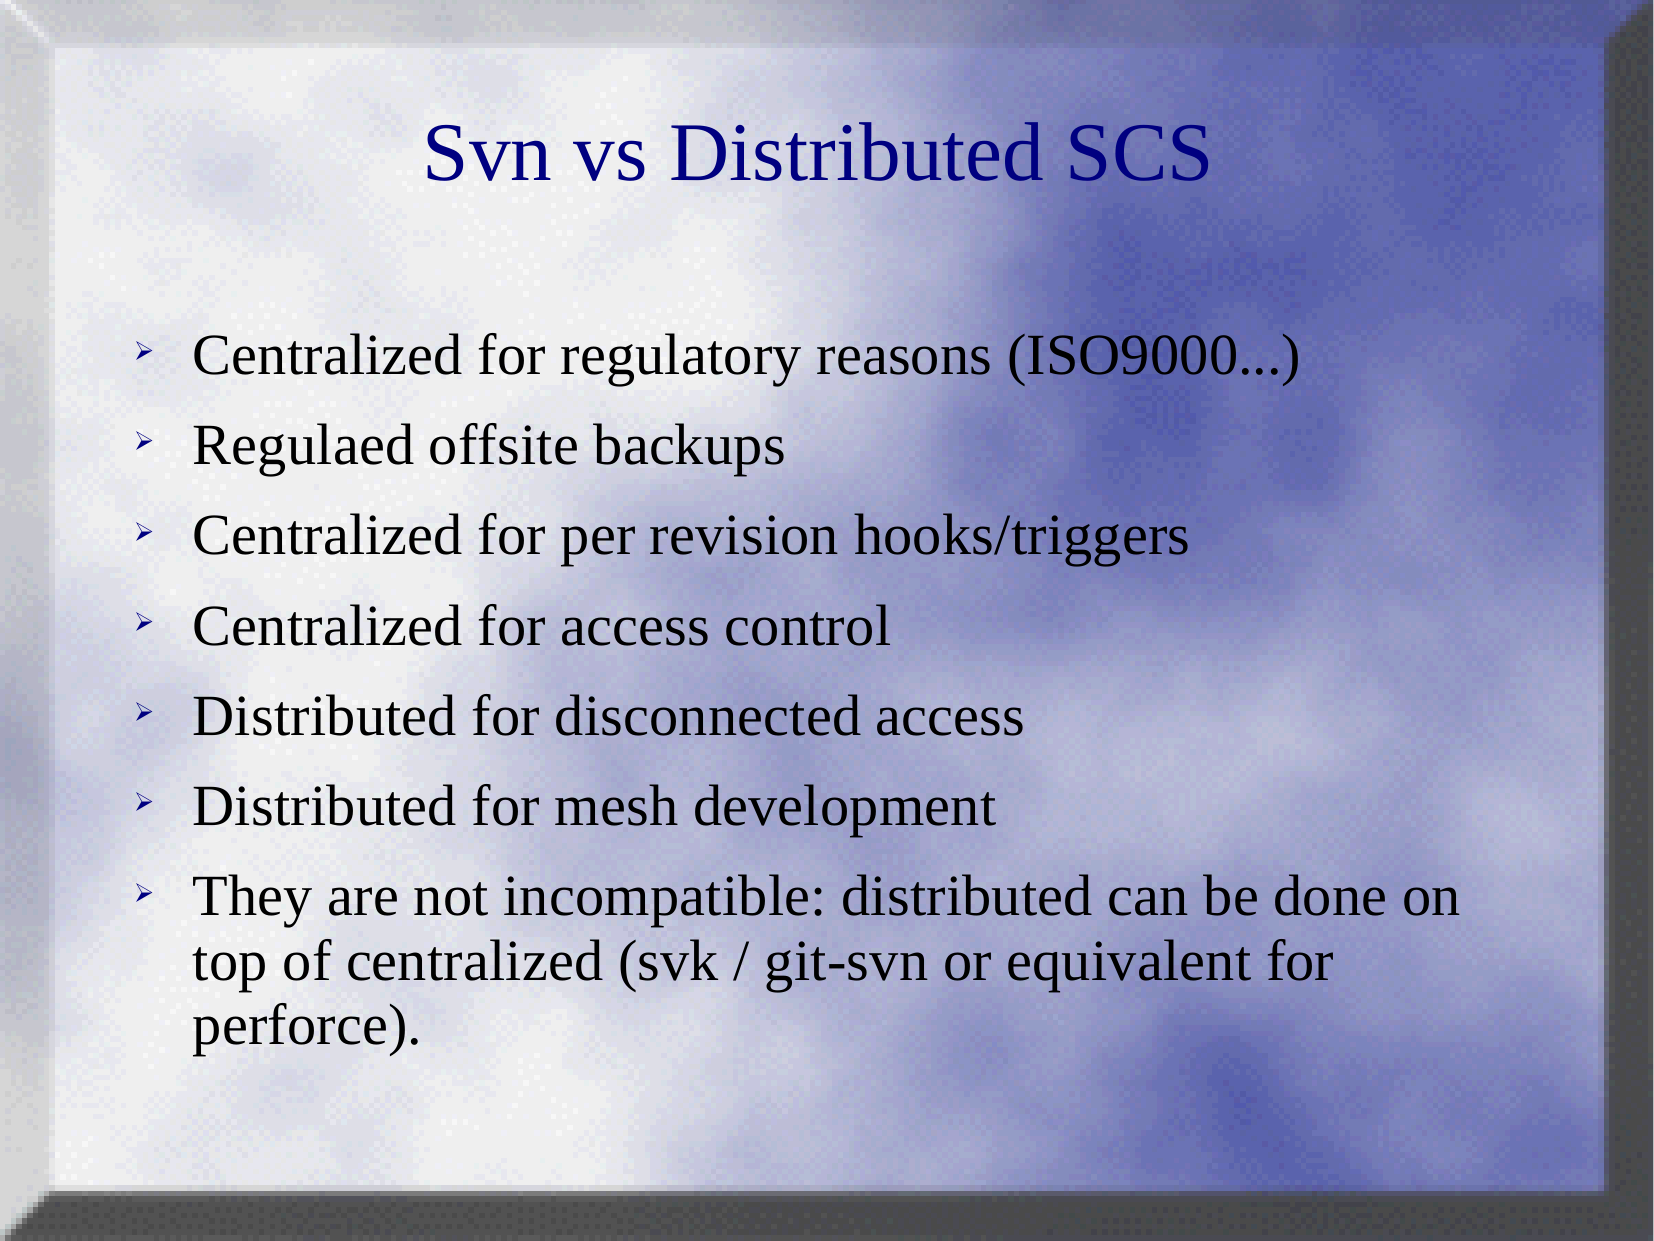

# Svn vs Distributed SCS
Centralized for regulatory reasons (ISO9000...)
Regulaed offsite backups
Centralized for per revision hooks/triggers
Centralized for access control
Distributed for disconnected access
Distributed for mesh development
They are not incompatible: distributed can be done on top of centralized (svk / git-svn or equivalent for perforce).